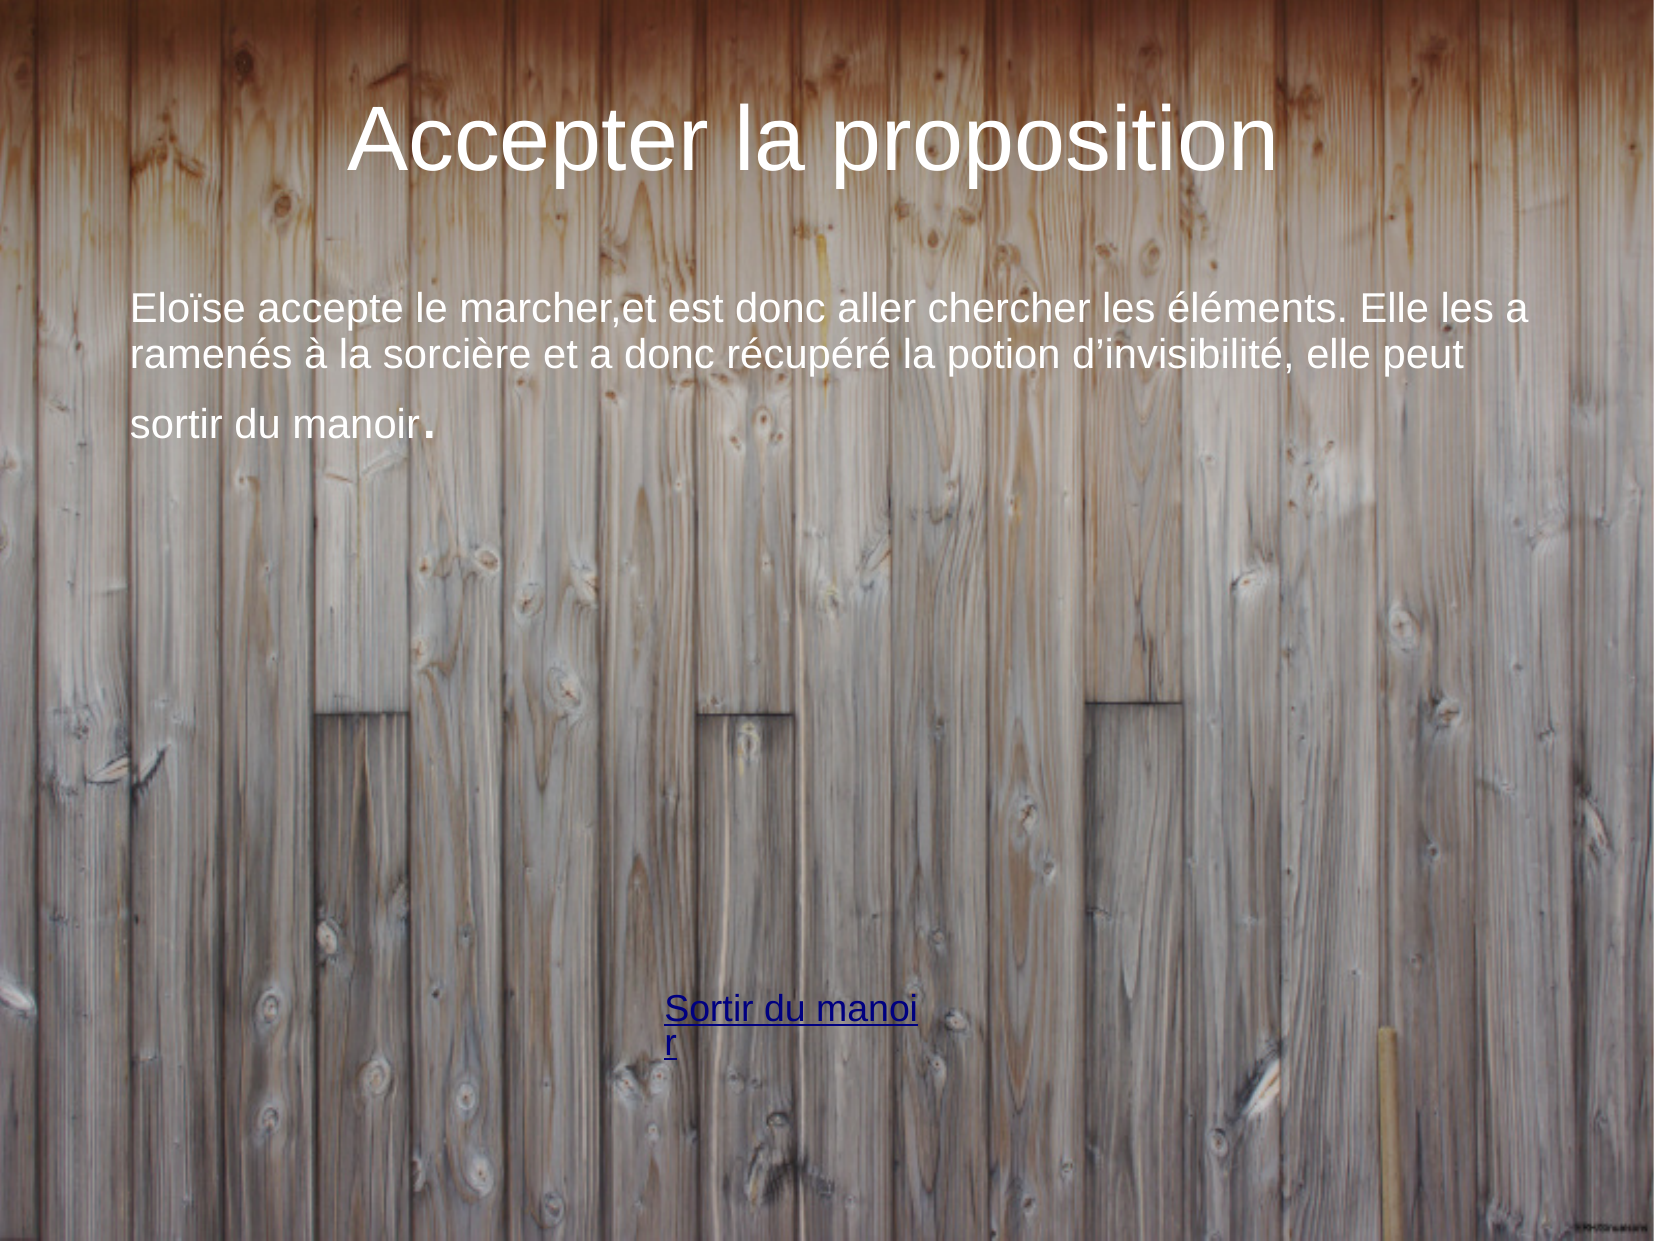

# Accepter la proposition
Eloïse accepte le marcher,et est donc aller chercher les éléments. Elle les a ramenés à la sorcière et a donc récupéré la potion d’invisibilité, elle peut sortir du manoir.
Sortir du manoir